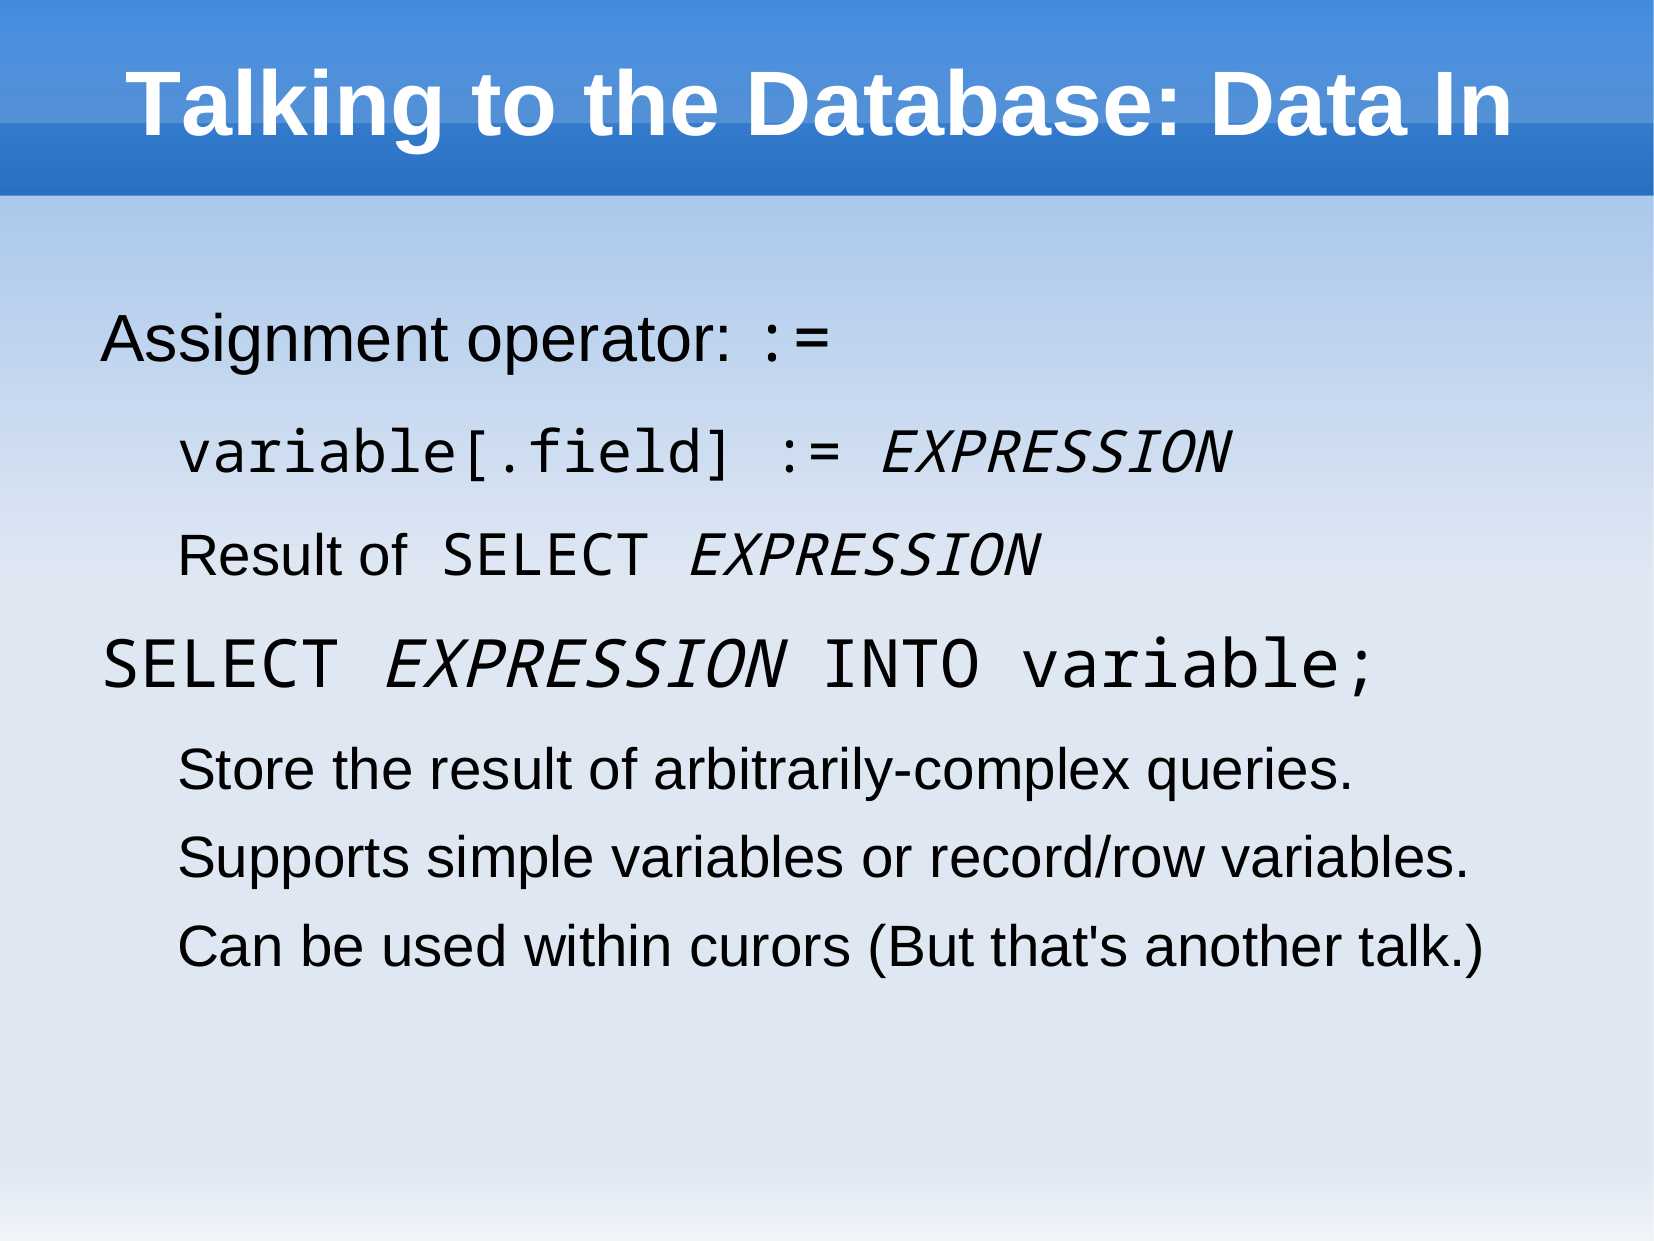

# Talking to the Database: Data In
Assignment operator: :=
variable[.field] := EXPRESSION
Result of SELECT EXPRESSION
SELECT EXPRESSION INTO variable;
Store the result of arbitrarily-complex queries.
Supports simple variables or record/row variables.
Can be used within curors (But that's another talk.)